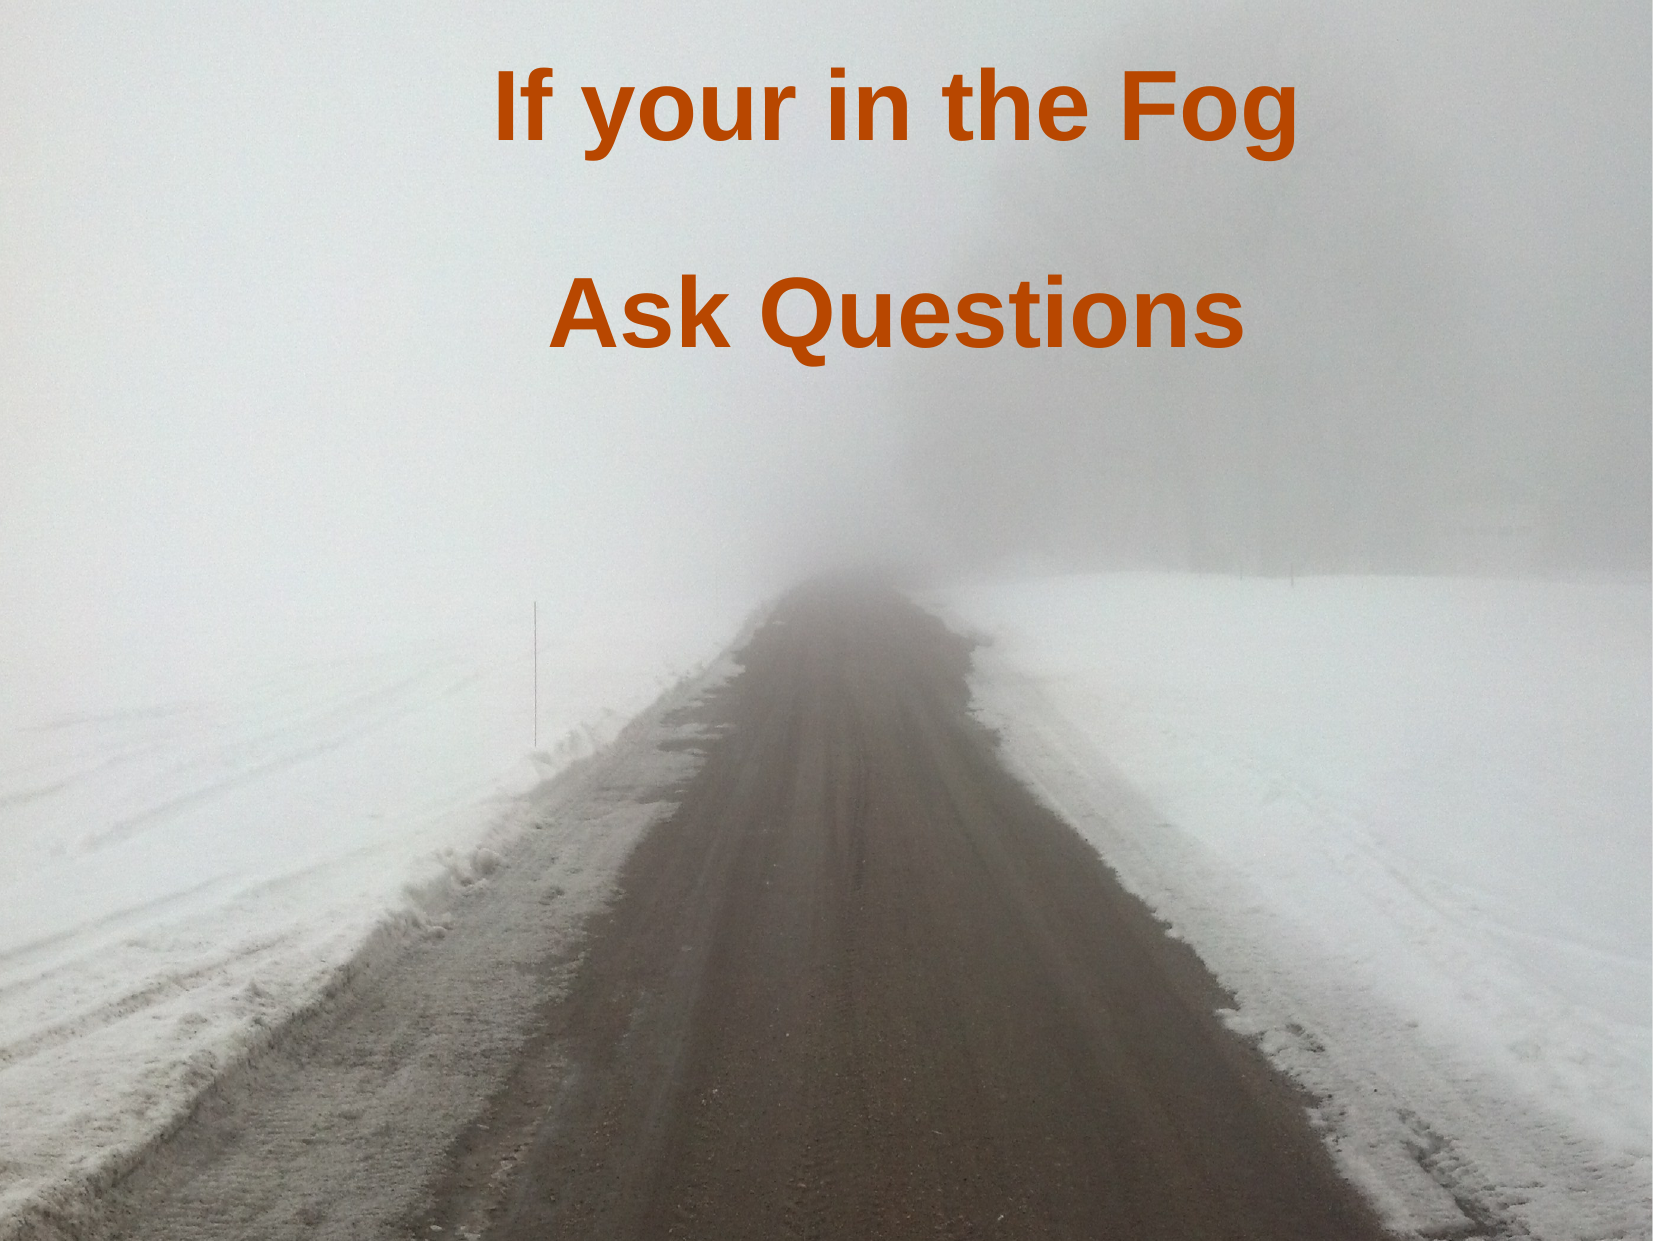

If your in the Fog
Ask Questions